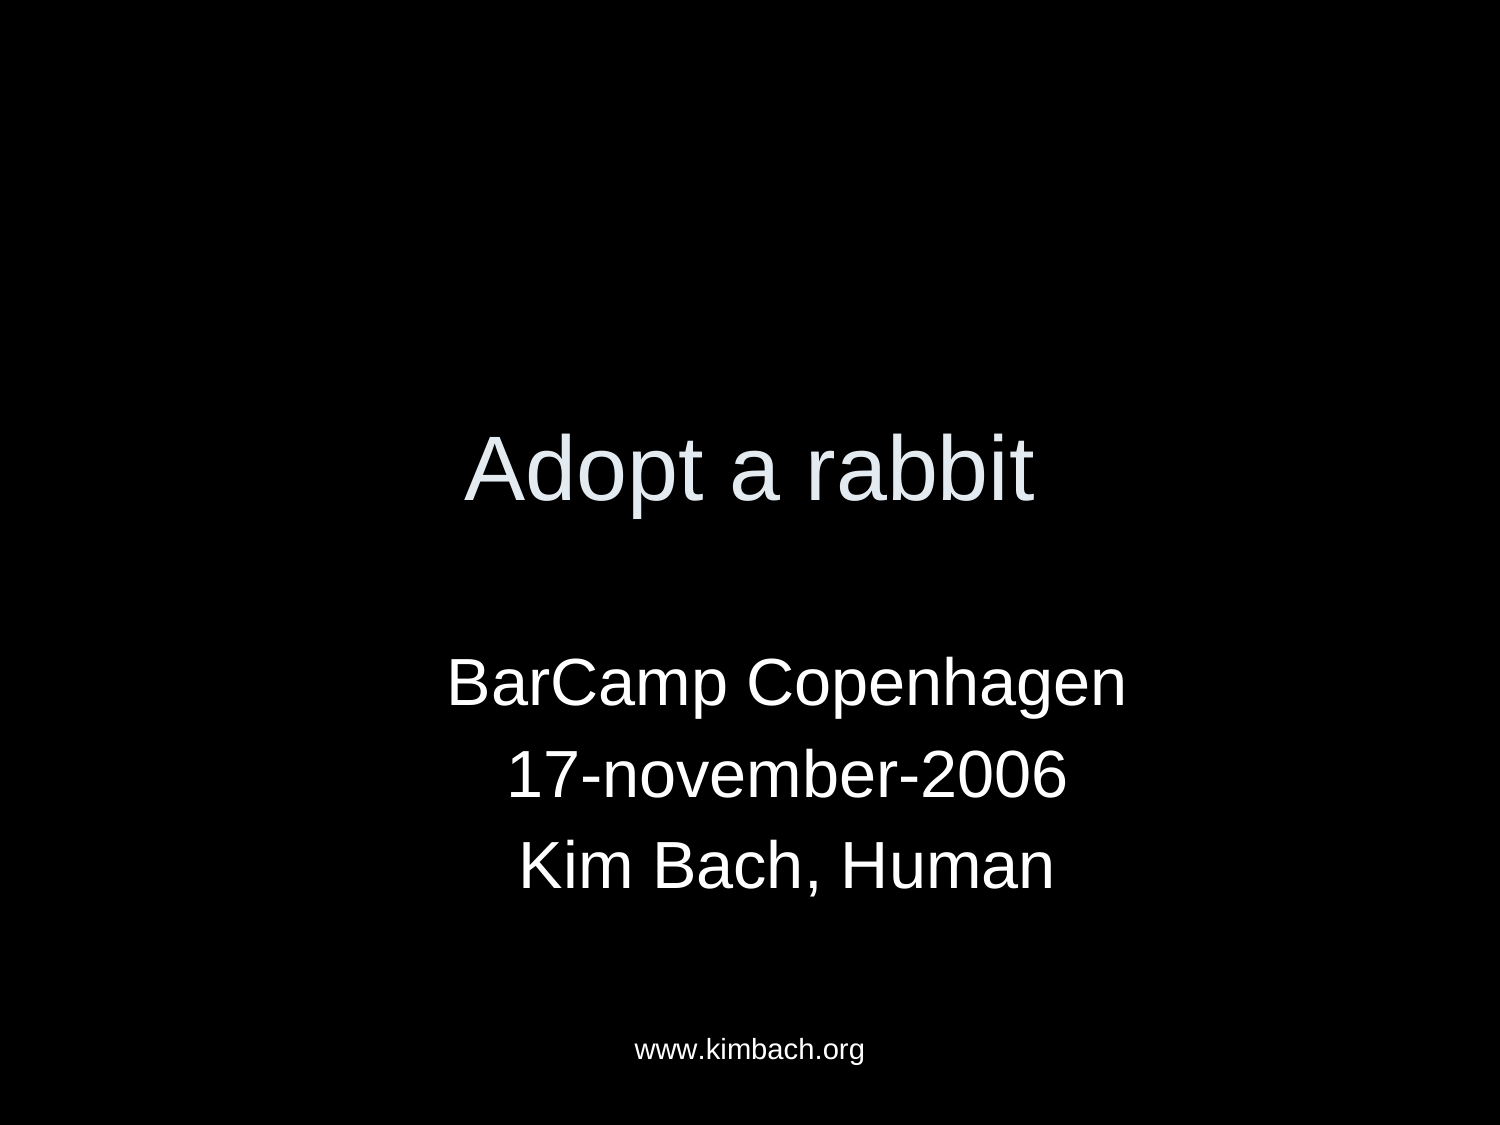

# Adopt a rabbit
BarCamp Copenhagen
17-november-2006
Kim Bach, Human
www.kimbach.org